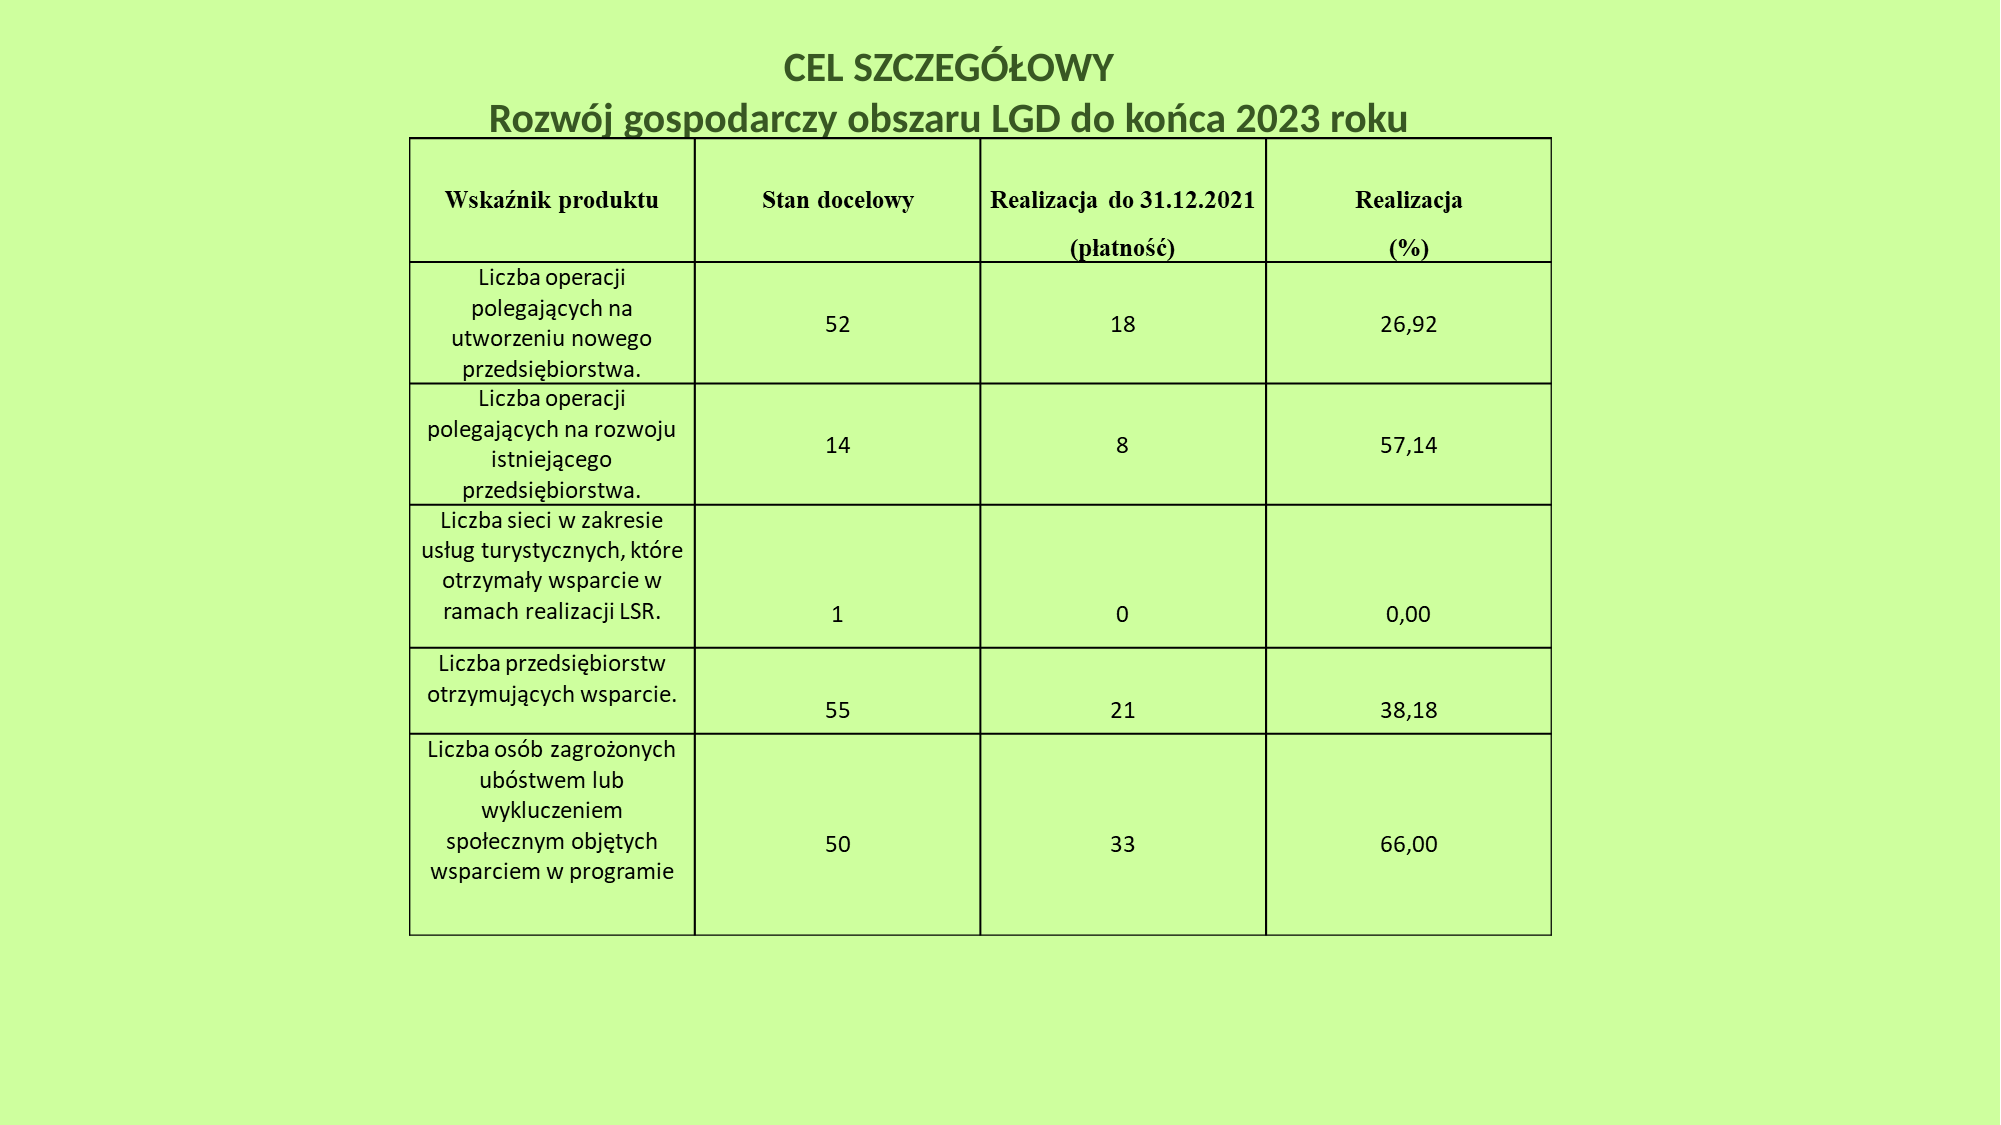

# CEL SZCZEGÓŁOWY Rozwój gospodarczy obszaru LGD do końca 2023 roku